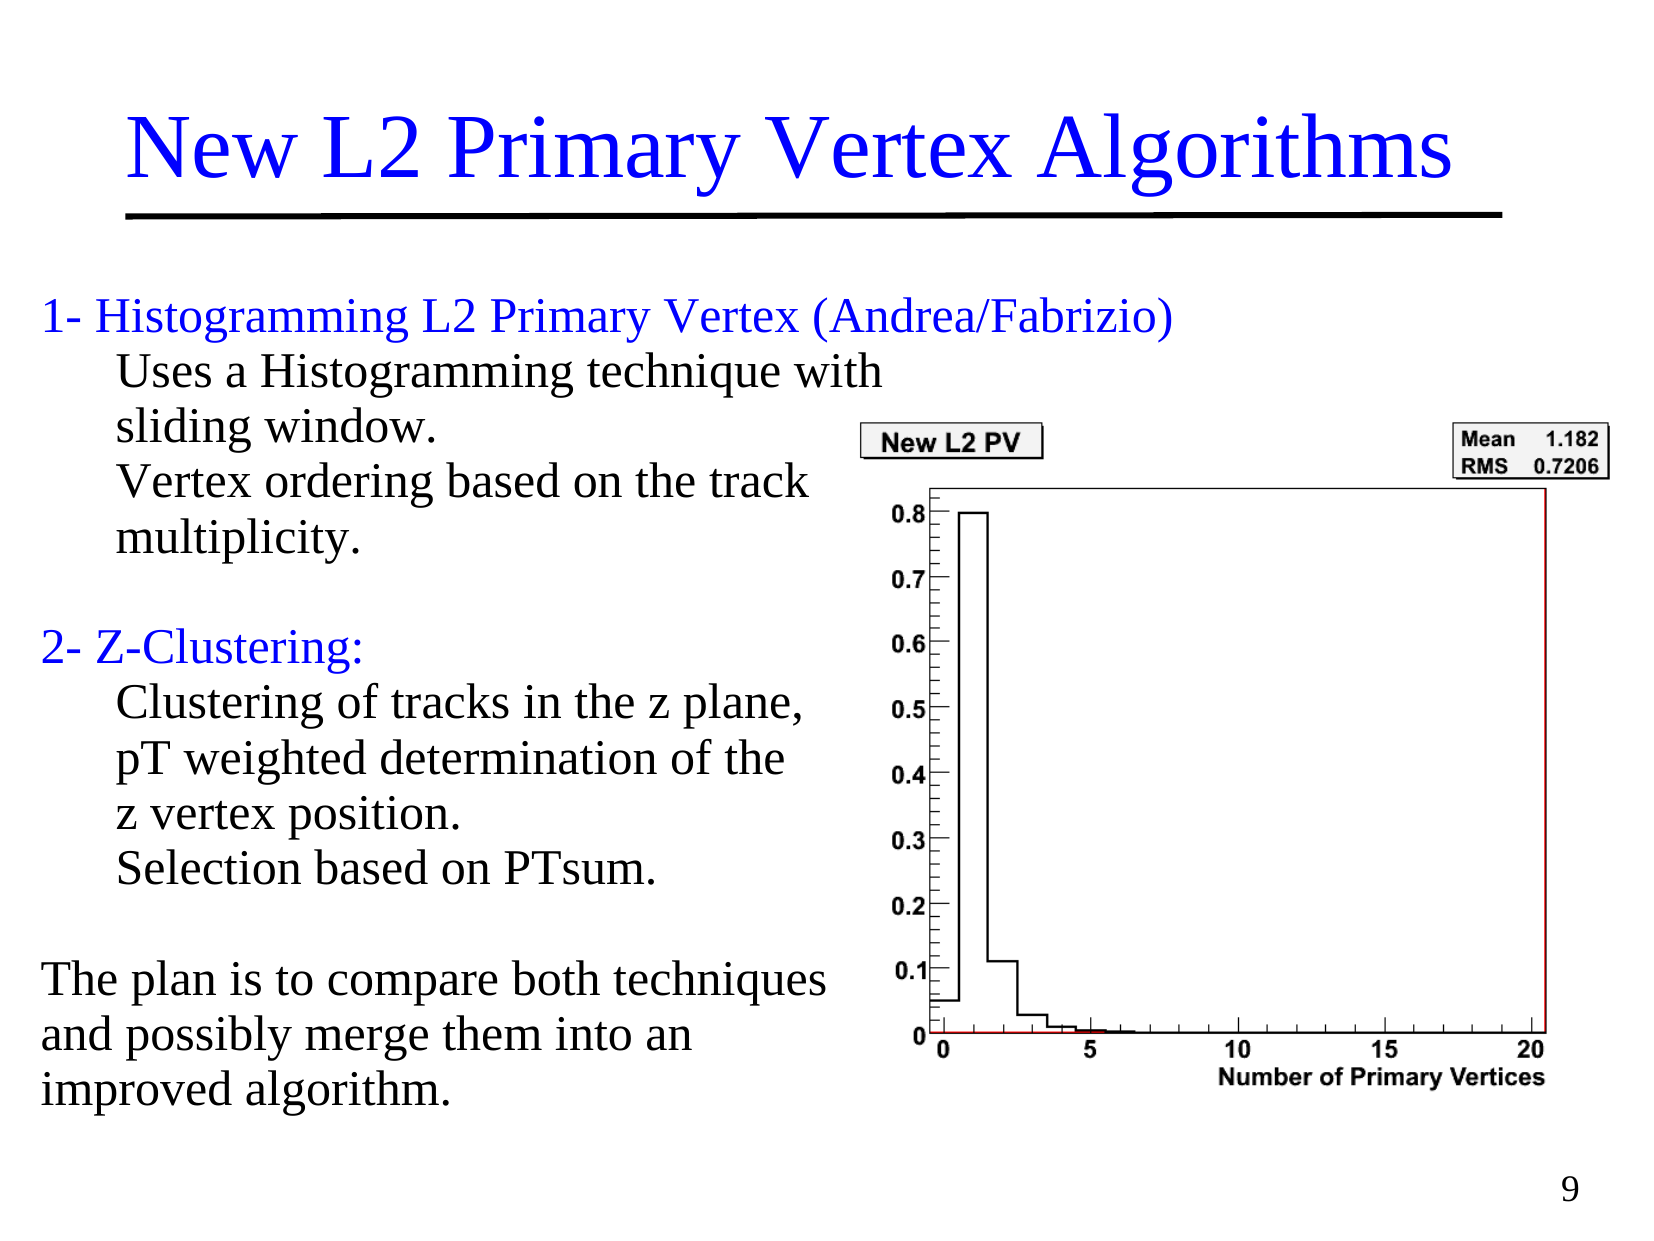

New L2 Primary Vertex Algorithms
1- Histogramming L2 Primary Vertex (Andrea/Fabrizio)
	Uses a Histogramming technique with
	sliding window.
	Vertex ordering based on the track
	multiplicity.
2- Z-Clustering:
	Clustering of tracks in the z plane,
	pT weighted determination of the
	z vertex position.
	Selection based on PTsum.
The plan is to compare both techniques
and possibly merge them into an
improved algorithm.